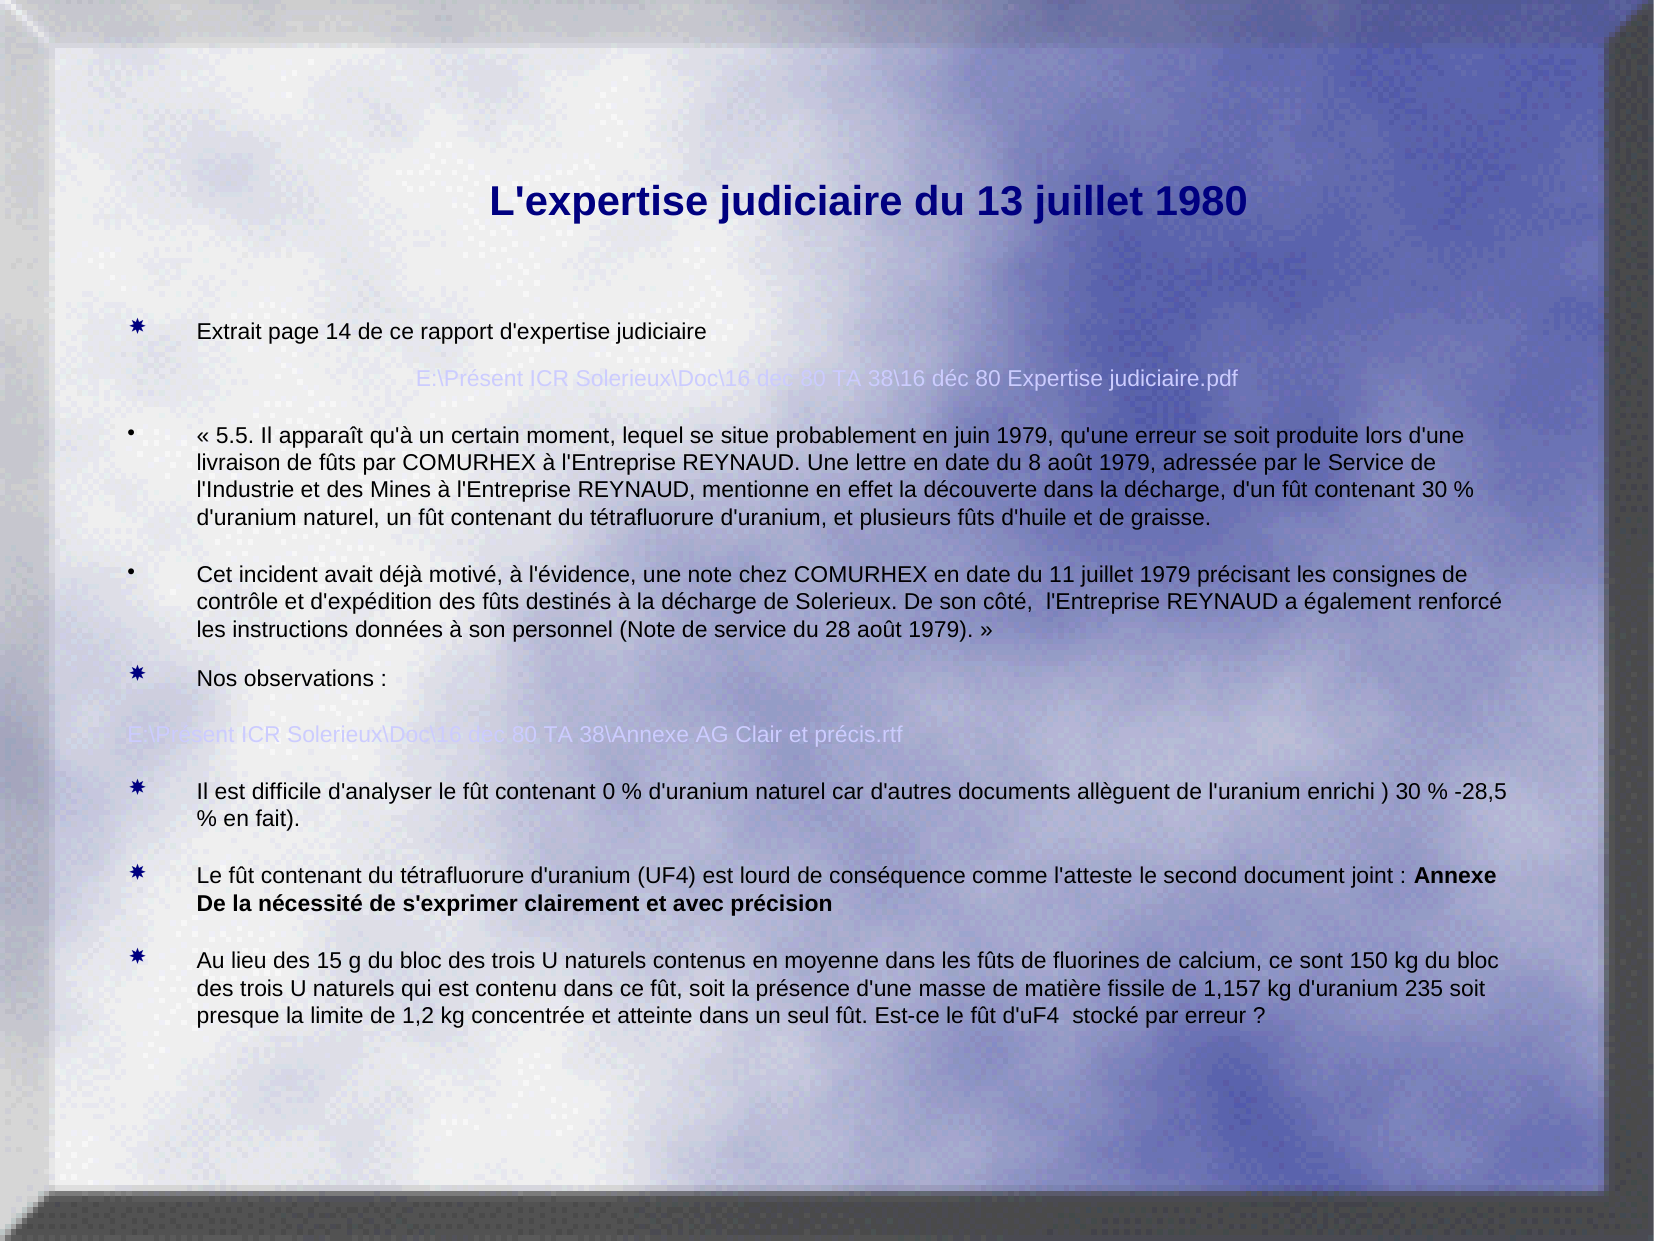

# L'expertise judiciaire du 13 juillet 1980
Extrait page 14 de ce rapport d'expertise judiciaire
E:\Présent ICR Solerieux\Doc\16 dec 80 TA 38\16 déc 80 Expertise judiciaire.pdf
« 5.5. Il apparaît qu'à un certain moment, lequel se situe probablement en juin 1979, qu'une erreur se soit produite lors d'une livraison de fûts par COMURHEX à l'Entreprise REYNAUD. Une lettre en date du 8 août 1979, adressée par le Service de l'Industrie et des Mines à l'Entreprise REYNAUD, mentionne en effet la découverte dans la décharge, d'un fût contenant 30 % d'uranium naturel, un fût contenant du tétrafluorure d'uranium, et plusieurs fûts d'huile et de graisse.
Cet incident avait déjà motivé, à l'évidence, une note chez COMURHEX en date du 11 juillet 1979 précisant les consignes de contrôle et d'expédition des fûts destinés à la décharge de Solerieux. De son côté, l'Entreprise REYNAUD a également renforcé les instructions données à son personnel (Note de service du 28 août 1979). »
Nos observations :
E:\Présent ICR Solerieux\Doc\16 dec 80 TA 38\Annexe AG Clair et précis.rtf
Il est difficile d'analyser le fût contenant 0 % d'uranium naturel car d'autres documents allèguent de l'uranium enrichi ) 30 % -28,5 % en fait).
Le fût contenant du tétrafluorure d'uranium (UF4) est lourd de conséquence comme l'atteste le second document joint : Annexe De la nécessité de s'exprimer clairement et avec précision
Au lieu des 15 g du bloc des trois U naturels contenus en moyenne dans les fûts de fluorines de calcium, ce sont 150 kg du bloc des trois U naturels qui est contenu dans ce fût, soit la présence d'une masse de matière fissile de 1,157 kg d'uranium 235 soit presque la limite de 1,2 kg concentrée et atteinte dans un seul fût. Est-ce le fût d'uF4 stocké par erreur ?